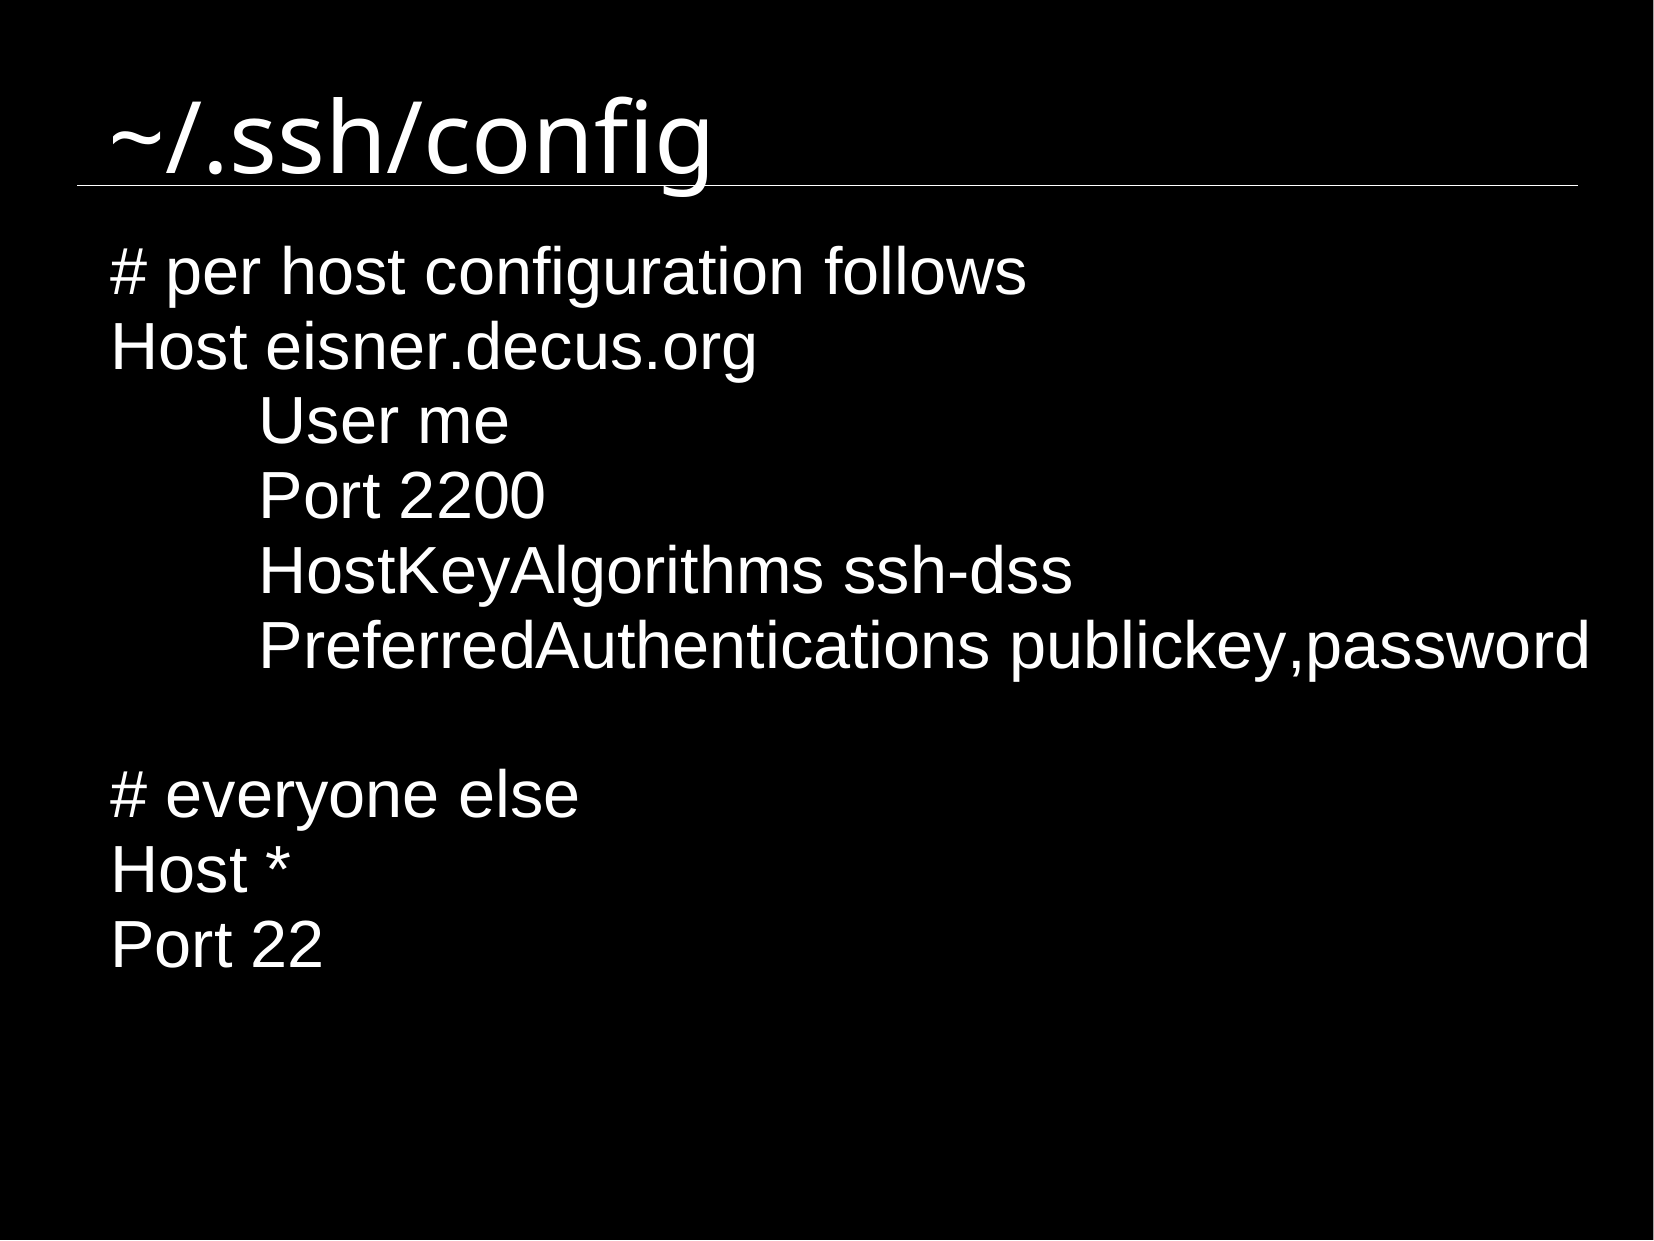

~/.ssh/config
# per host configuration follows
Host eisner.decus.org
 User me
 Port 2200
 HostKeyAlgorithms ssh-dss
 PreferredAuthentications publickey,password
# everyone else
Host *
Port 22